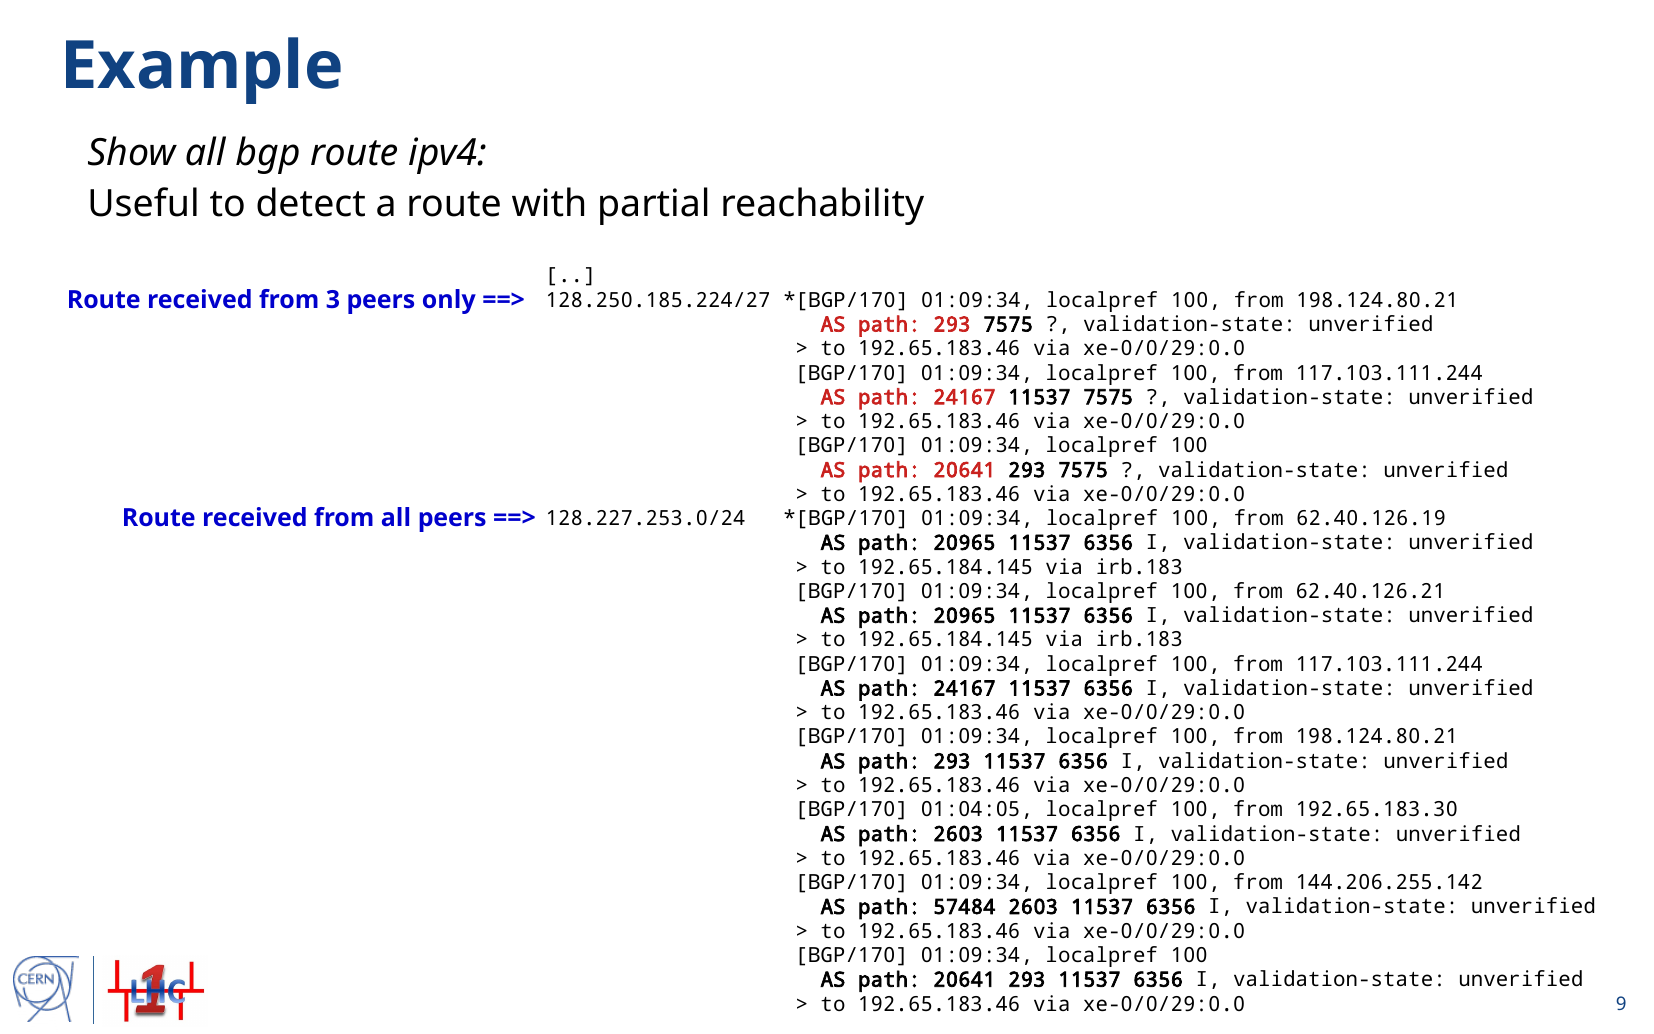

# Example
Show all bgp route ipv4:
Useful to detect a route with partial reachability
[..]
128.250.185.224/27 *[BGP/170] 01:09:34, localpref 100, from 198.124.80.21
 AS path: 293 7575 ?, validation-state: unverified
 > to 192.65.183.46 via xe-0/0/29:0.0
 [BGP/170] 01:09:34, localpref 100, from 117.103.111.244
 AS path: 24167 11537 7575 ?, validation-state: unverified
 > to 192.65.183.46 via xe-0/0/29:0.0
 [BGP/170] 01:09:34, localpref 100
 AS path: 20641 293 7575 ?, validation-state: unverified
 > to 192.65.183.46 via xe-0/0/29:0.0
128.227.253.0/24 *[BGP/170] 01:09:34, localpref 100, from 62.40.126.19
 AS path: 20965 11537 6356 I, validation-state: unverified
 > to 192.65.184.145 via irb.183
 [BGP/170] 01:09:34, localpref 100, from 62.40.126.21
 AS path: 20965 11537 6356 I, validation-state: unverified
 > to 192.65.184.145 via irb.183
 [BGP/170] 01:09:34, localpref 100, from 117.103.111.244
 AS path: 24167 11537 6356 I, validation-state: unverified
 > to 192.65.183.46 via xe-0/0/29:0.0
 [BGP/170] 01:09:34, localpref 100, from 198.124.80.21
 AS path: 293 11537 6356 I, validation-state: unverified
 > to 192.65.183.46 via xe-0/0/29:0.0
 [BGP/170] 01:04:05, localpref 100, from 192.65.183.30
 AS path: 2603 11537 6356 I, validation-state: unverified
 > to 192.65.183.46 via xe-0/0/29:0.0
 [BGP/170] 01:09:34, localpref 100, from 144.206.255.142
 AS path: 57484 2603 11537 6356 I, validation-state: unverified
 > to 192.65.183.46 via xe-0/0/29:0.0
 [BGP/170] 01:09:34, localpref 100
 AS path: 20641 293 11537 6356 I, validation-state: unverified
 > to 192.65.183.46 via xe-0/0/29:0.0
Route received from 3 peers only ==>
Route received from all peers ==>